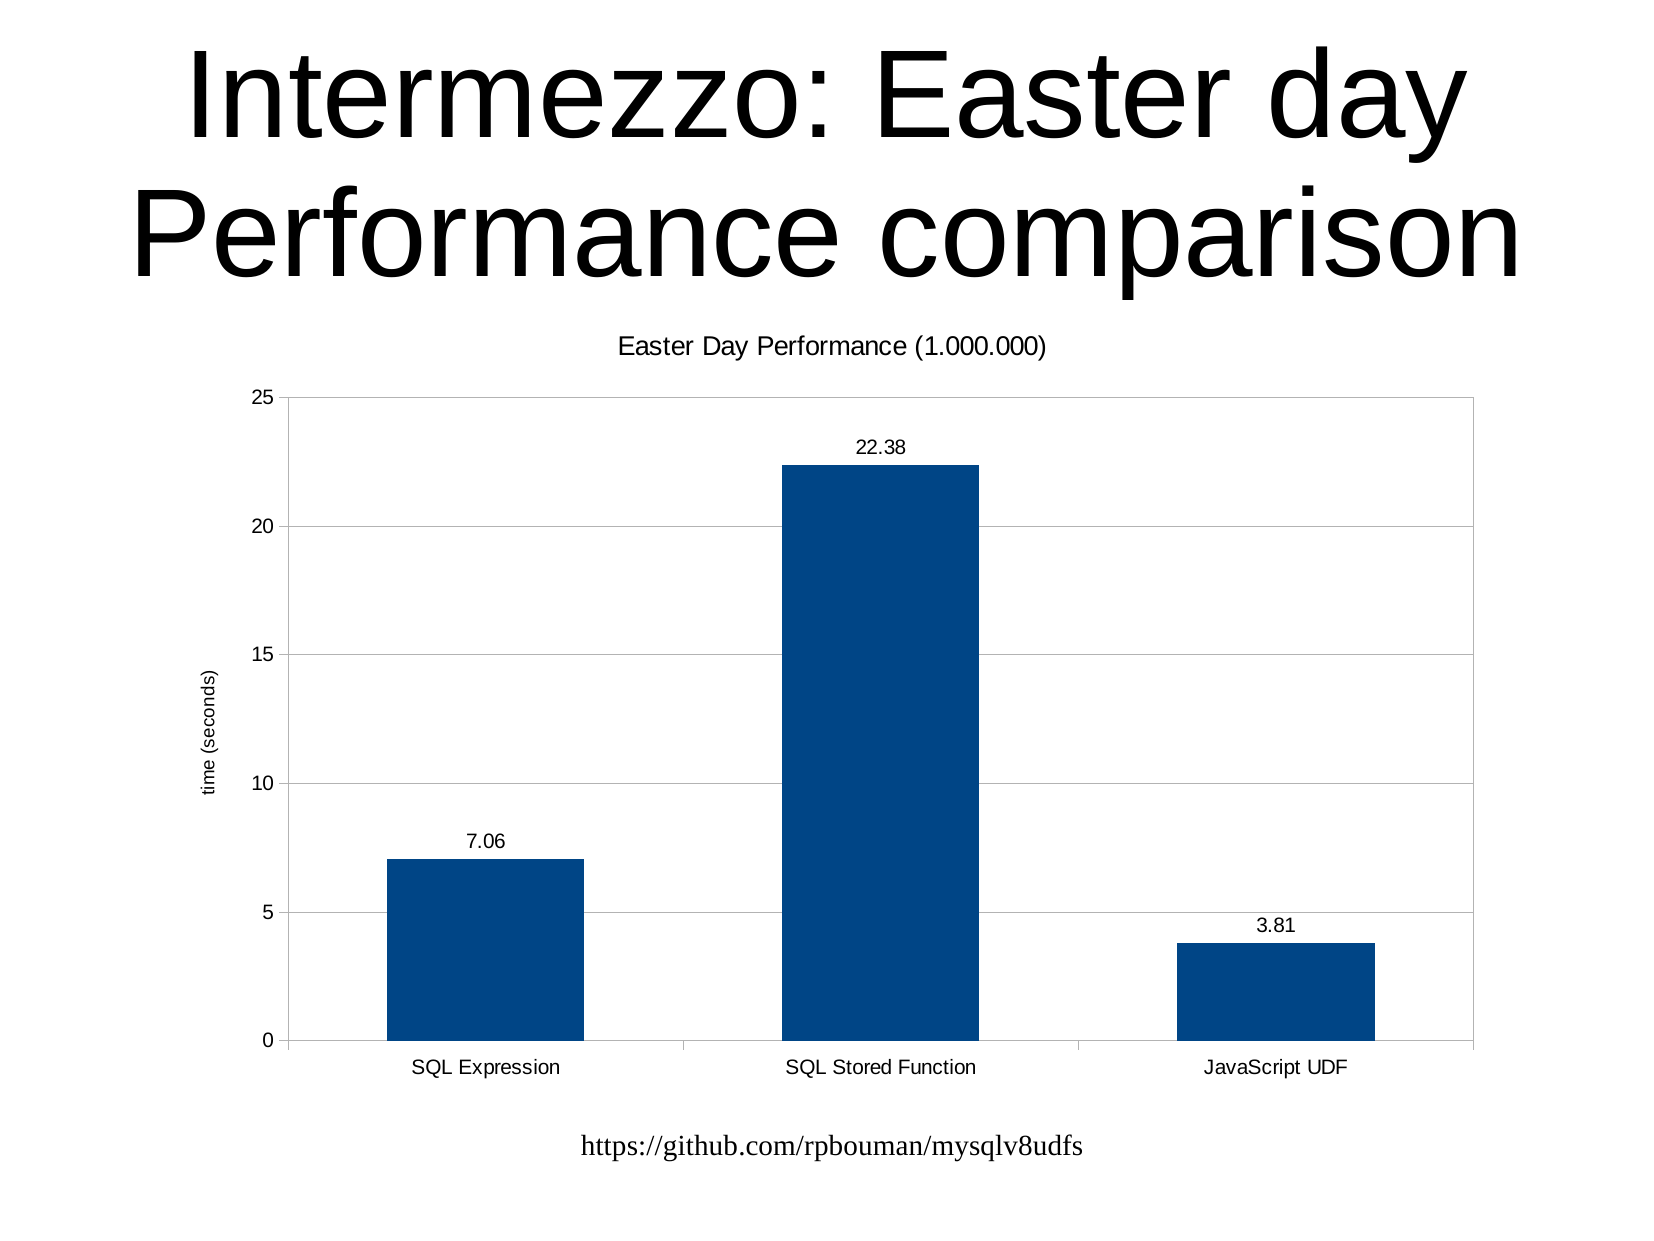

# Intermezzo: Easter day Performance comparison
### Chart: Easter Day Performance (1.000.000)
| Category | Column B |
|---|---|
| SQL Expression | 7.06 |
| SQL Stored Function | 22.38 |
| JavaScript UDF | 3.81 |